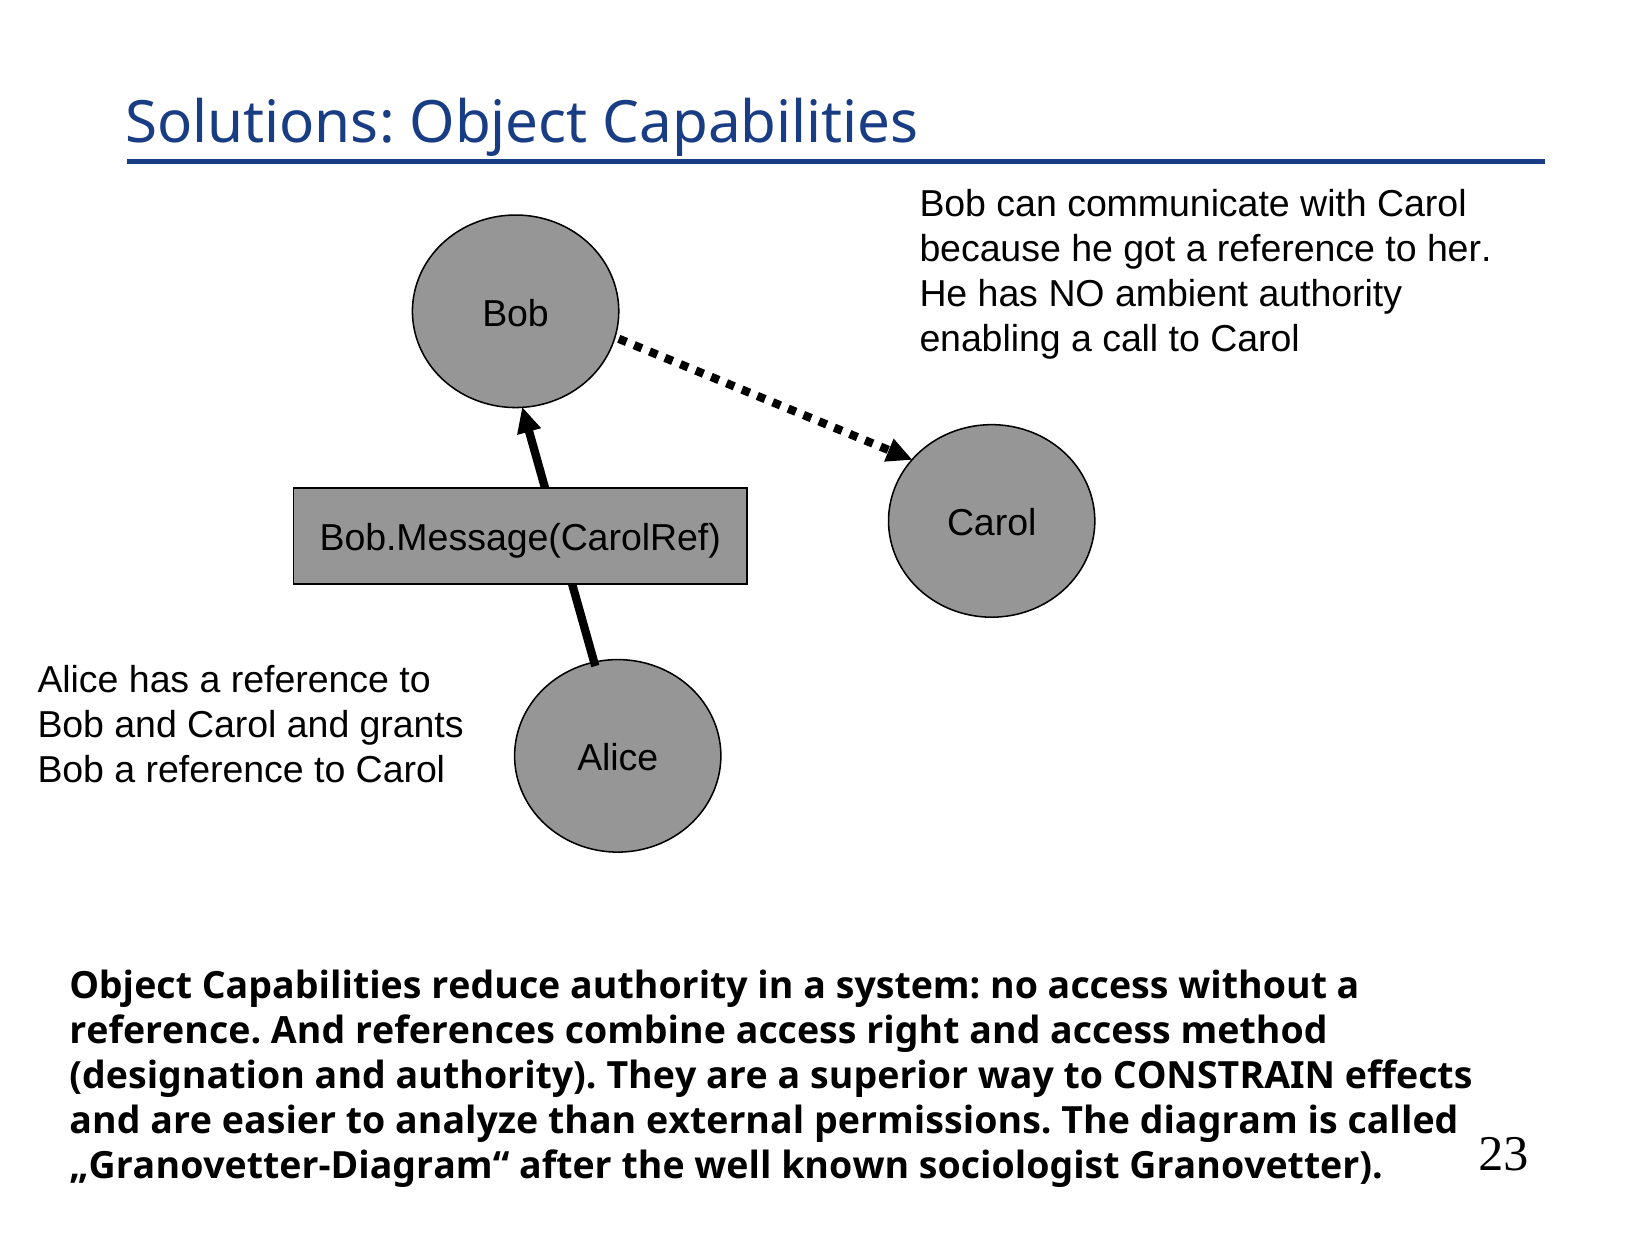

# Solutions: Object Capabilities
Bob can communicate with Carol because he got a reference to her. He has NO ambient authority enabling a call to Carol
Bob
Carol
Bob.Message(CarolRef)
Alice has a reference to Bob and Carol and grants Bob a reference to Carol
Alice
Object Capabilities reduce authority in a system: no access without a reference. And references combine access right and access method (designation and authority). They are a superior way to CONSTRAIN effects and are easier to analyze than external permissions. The diagram is called „Granovetter-Diagram“ after the well known sociologist Granovetter).
23